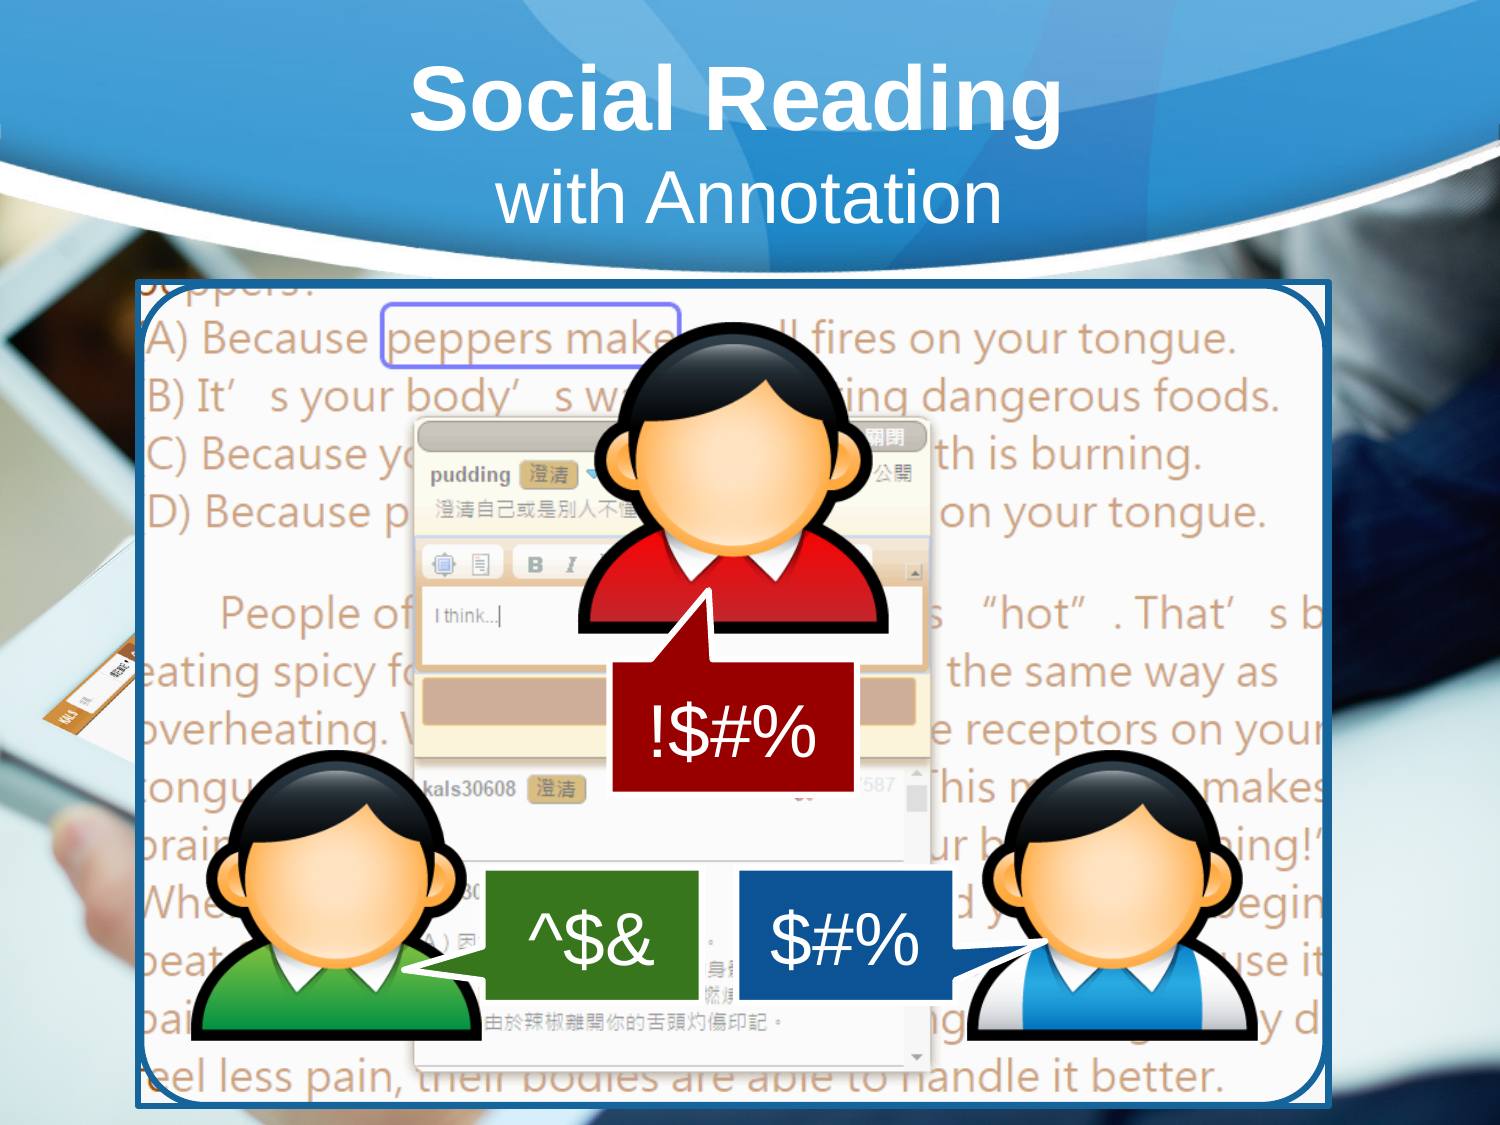

# Social Reading with Annotation
!$#%
^$&
$#%